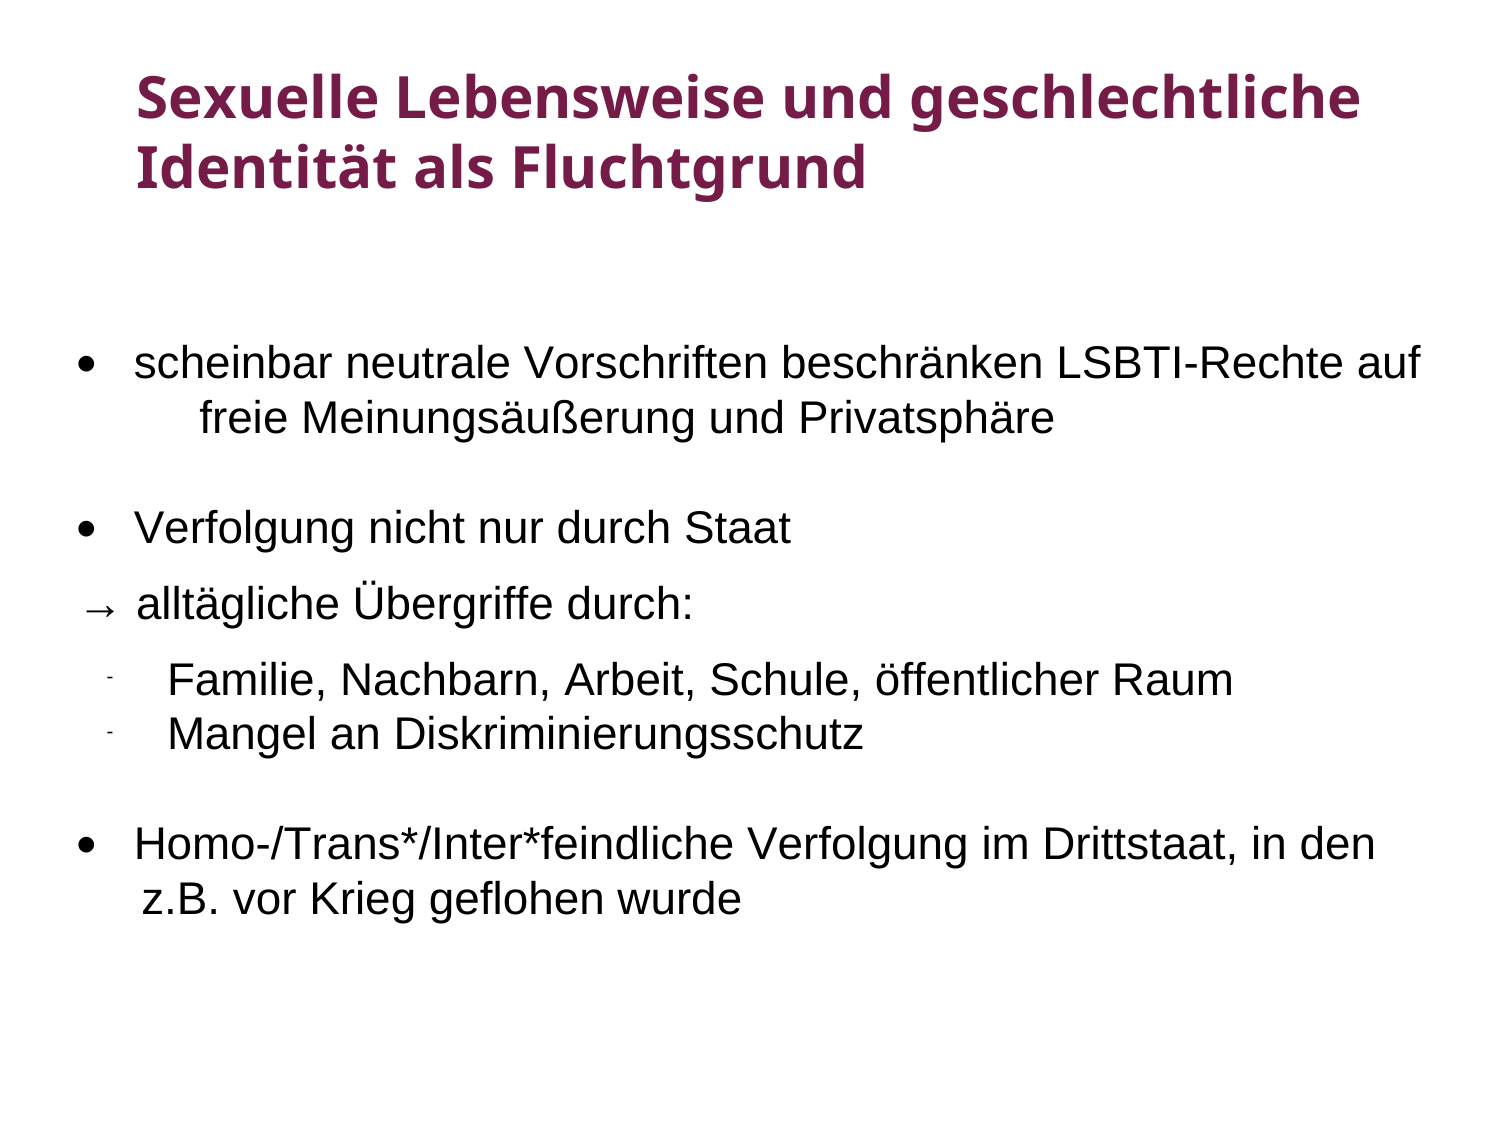

Sexuelle Lebensweise und geschlechtliche Identität als Fluchtgrund
scheinbar neutrale Vorschriften beschränken LSBTI-Rechte auf freie Meinungsäußerung und Privatsphäre
Verfolgung nicht nur durch Staat
→ alltägliche Übergriffe durch:
Familie, Nachbarn, Arbeit, Schule, öffentlicher Raum
Mangel an Diskriminierungsschutz
Homo-/Trans*/Inter*feindliche Verfolgung im Drittstaat, in den
 z.B. vor Krieg geflohen wurde